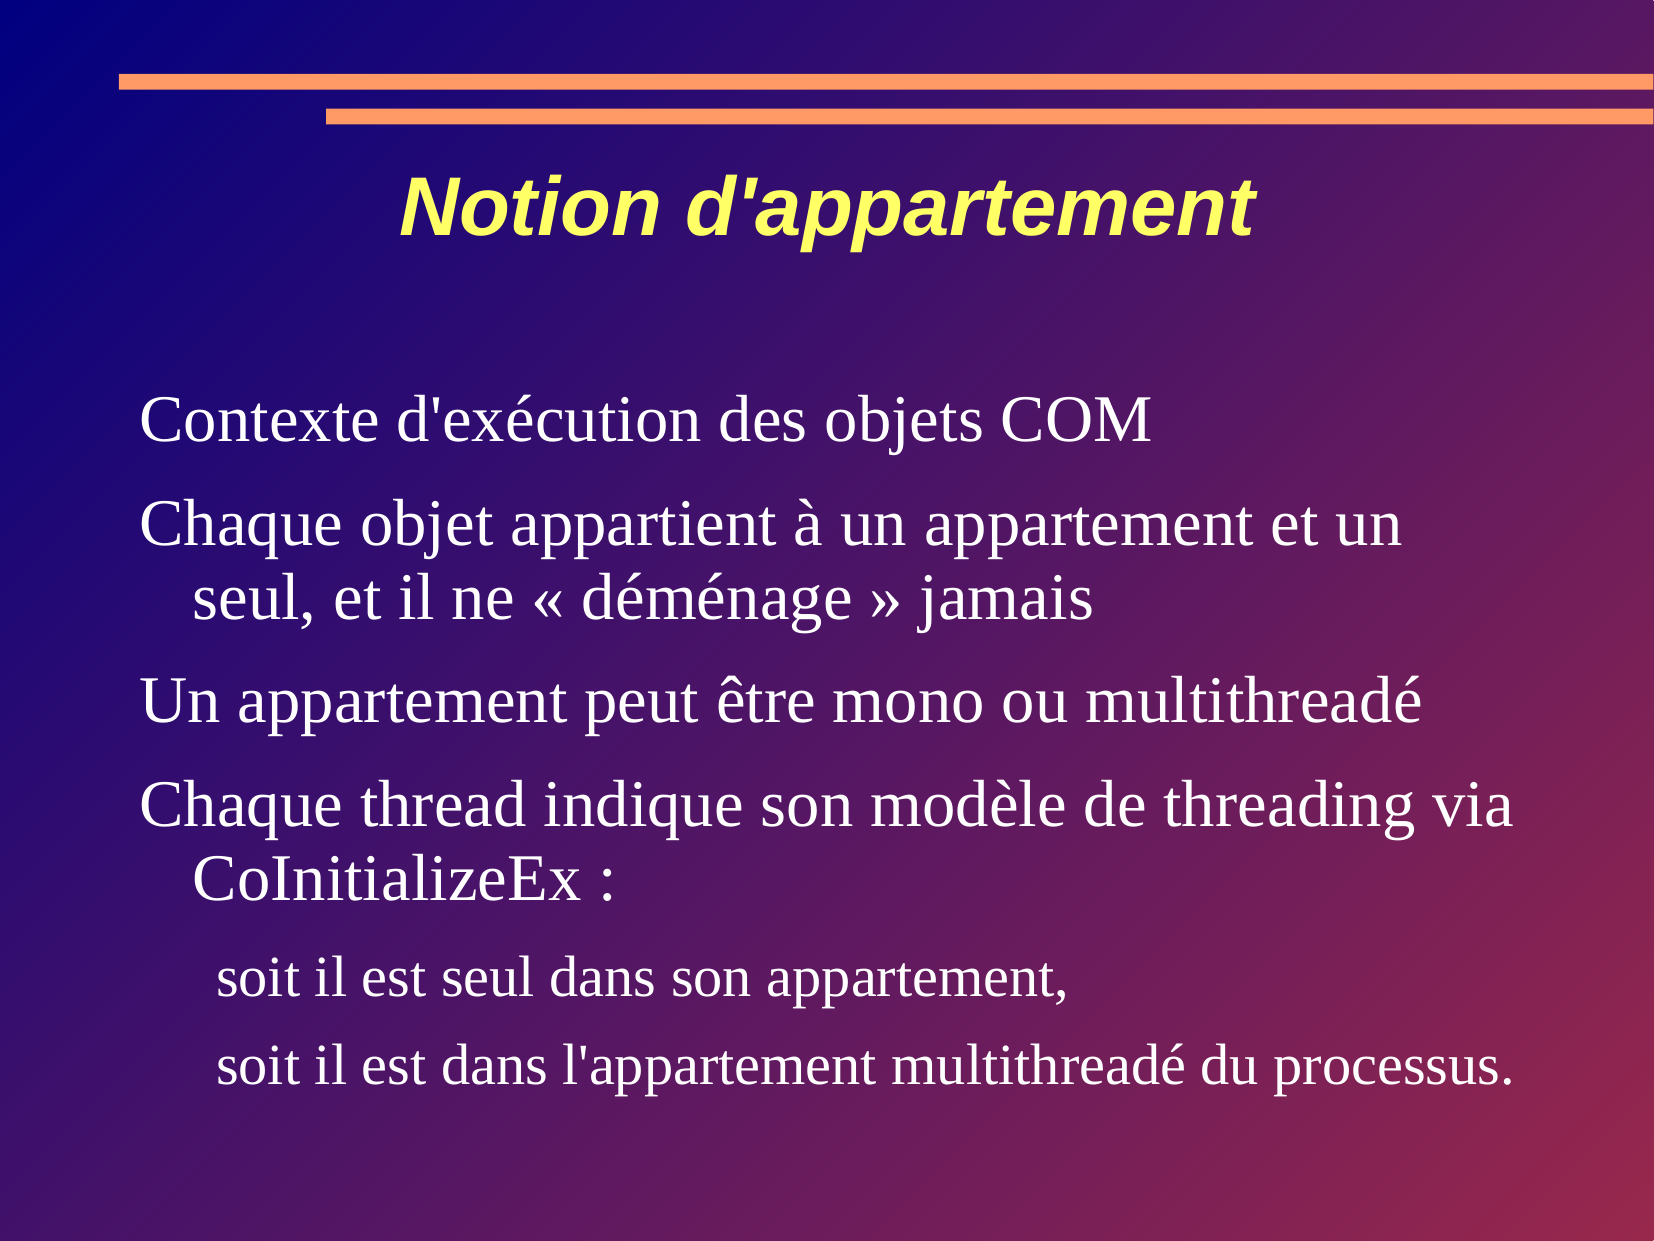

# Notion d'appartement
Contexte d'exécution des objets COM
Chaque objet appartient à un appartement et un seul, et il ne « déménage » jamais
Un appartement peut être mono ou multithreadé
Chaque thread indique son modèle de threading via CoInitializeEx :
soit il est seul dans son appartement,
soit il est dans l'appartement multithreadé du processus.